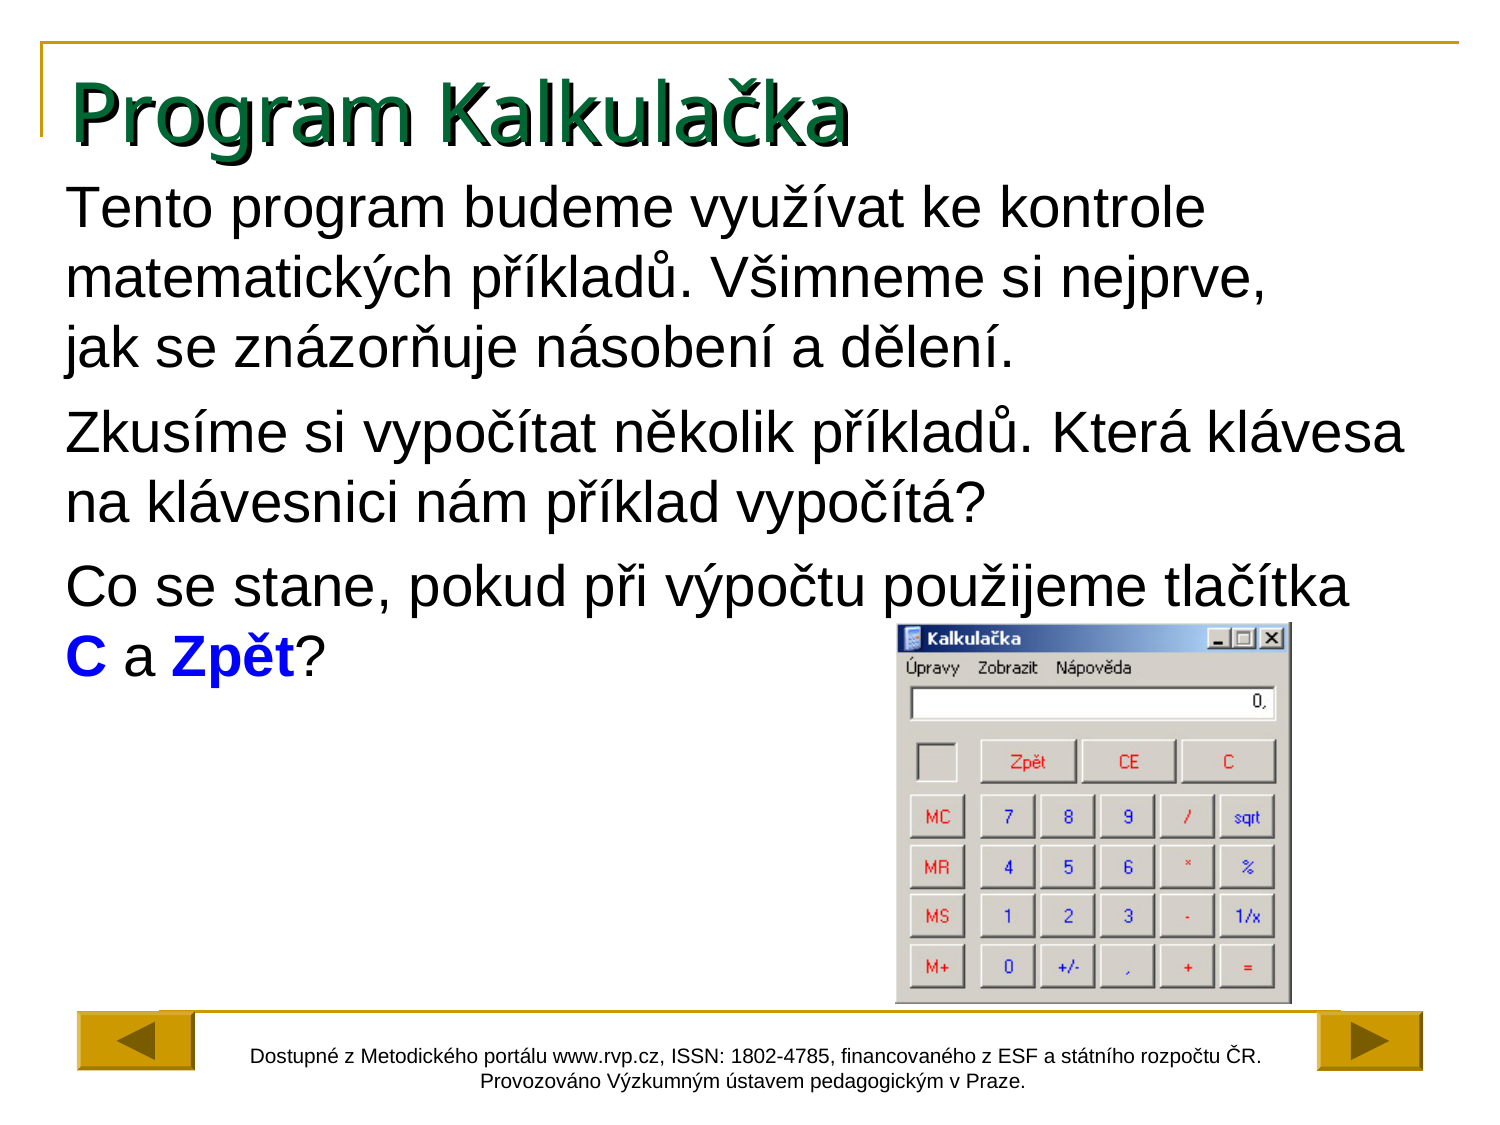

# Program Kalkulačka
Tento program budeme využívat ke kontrole matematických příkladů. Všimneme si nejprve,
jak se znázorňuje násobení a dělení.
Zkusíme si vypočítat několik příkladů. Která klávesa na klávesnici nám příklad vypočítá?
Co se stane, pokud při výpočtu použijeme tlačítka
C a Zpět?